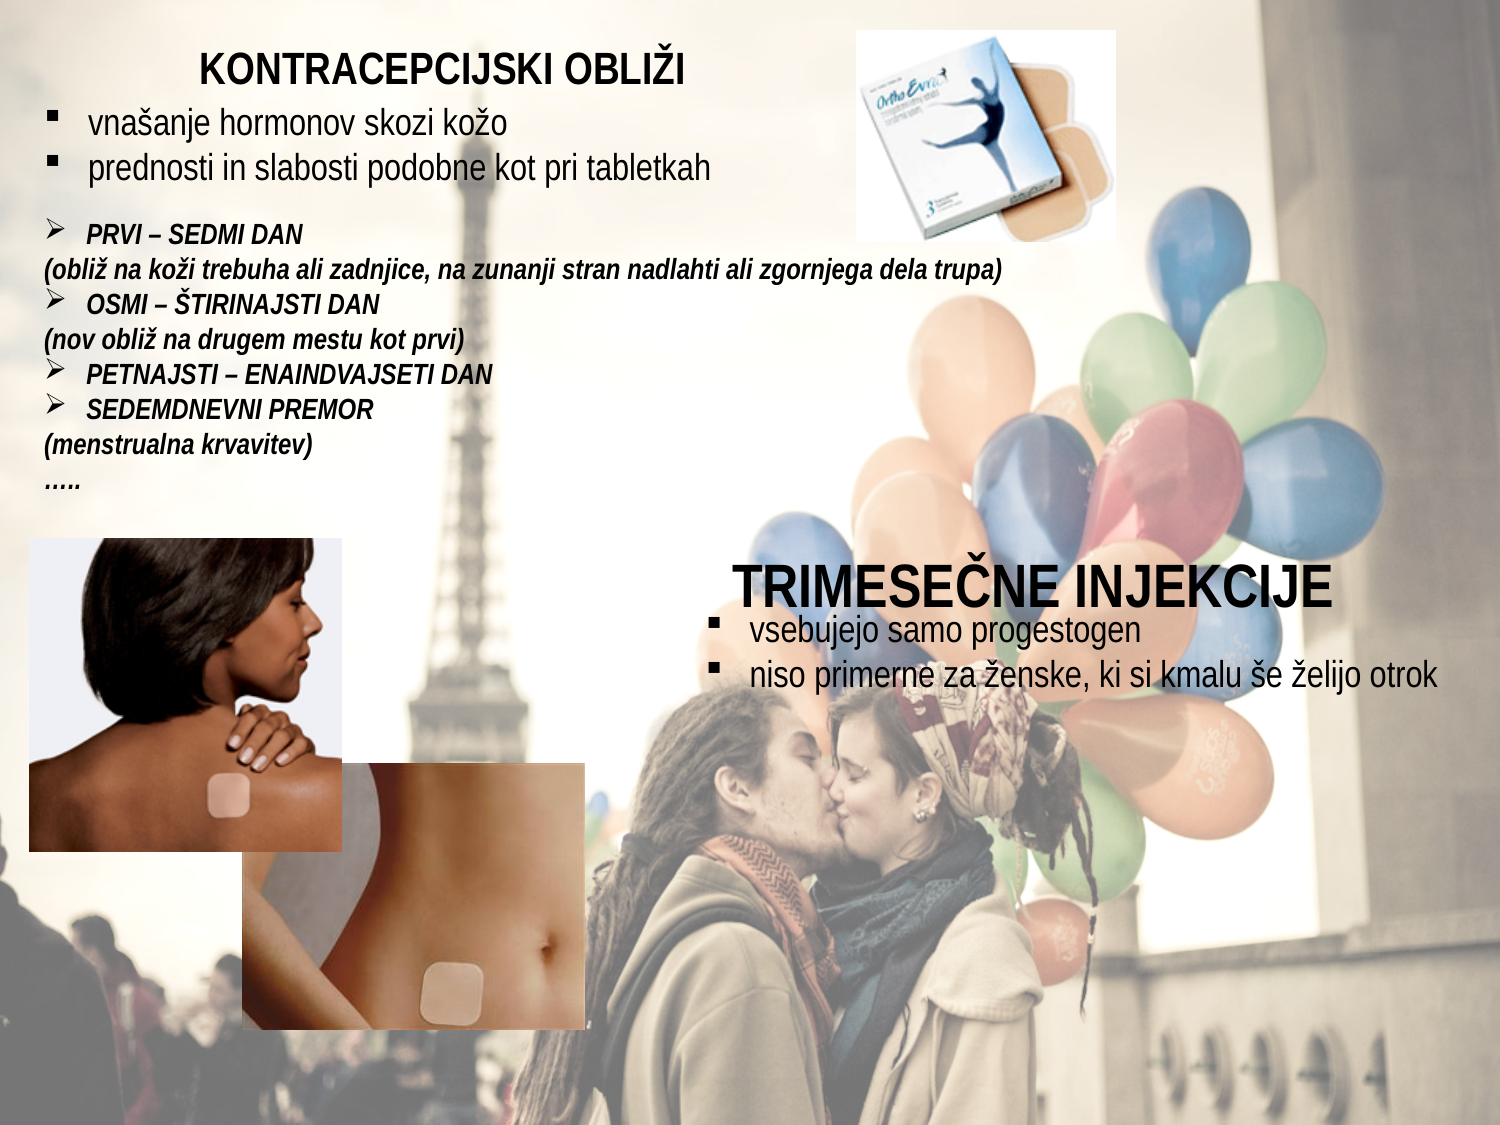

KONTRACEPCIJSKI OBLIŽI
 vnašanje hormonov skozi kožo
 prednosti in slabosti podobne kot pri tabletkah
 PRVI – SEDMI DAN
(obliž na koži trebuha ali zadnjice, na zunanji stran nadlahti ali zgornjega dela trupa)
 OSMI – ŠTIRINAJSTI DAN
(nov obliž na drugem mestu kot prvi)
 PETNAJSTI – ENAINDVAJSETI DAN
 SEDEMDNEVNI PREMOR
(menstrualna krvavitev)
…..
TRIMESEČNE INJEKCIJE
 vsebujejo samo progestogen
 niso primerne za ženske, ki si kmalu še želijo otrok